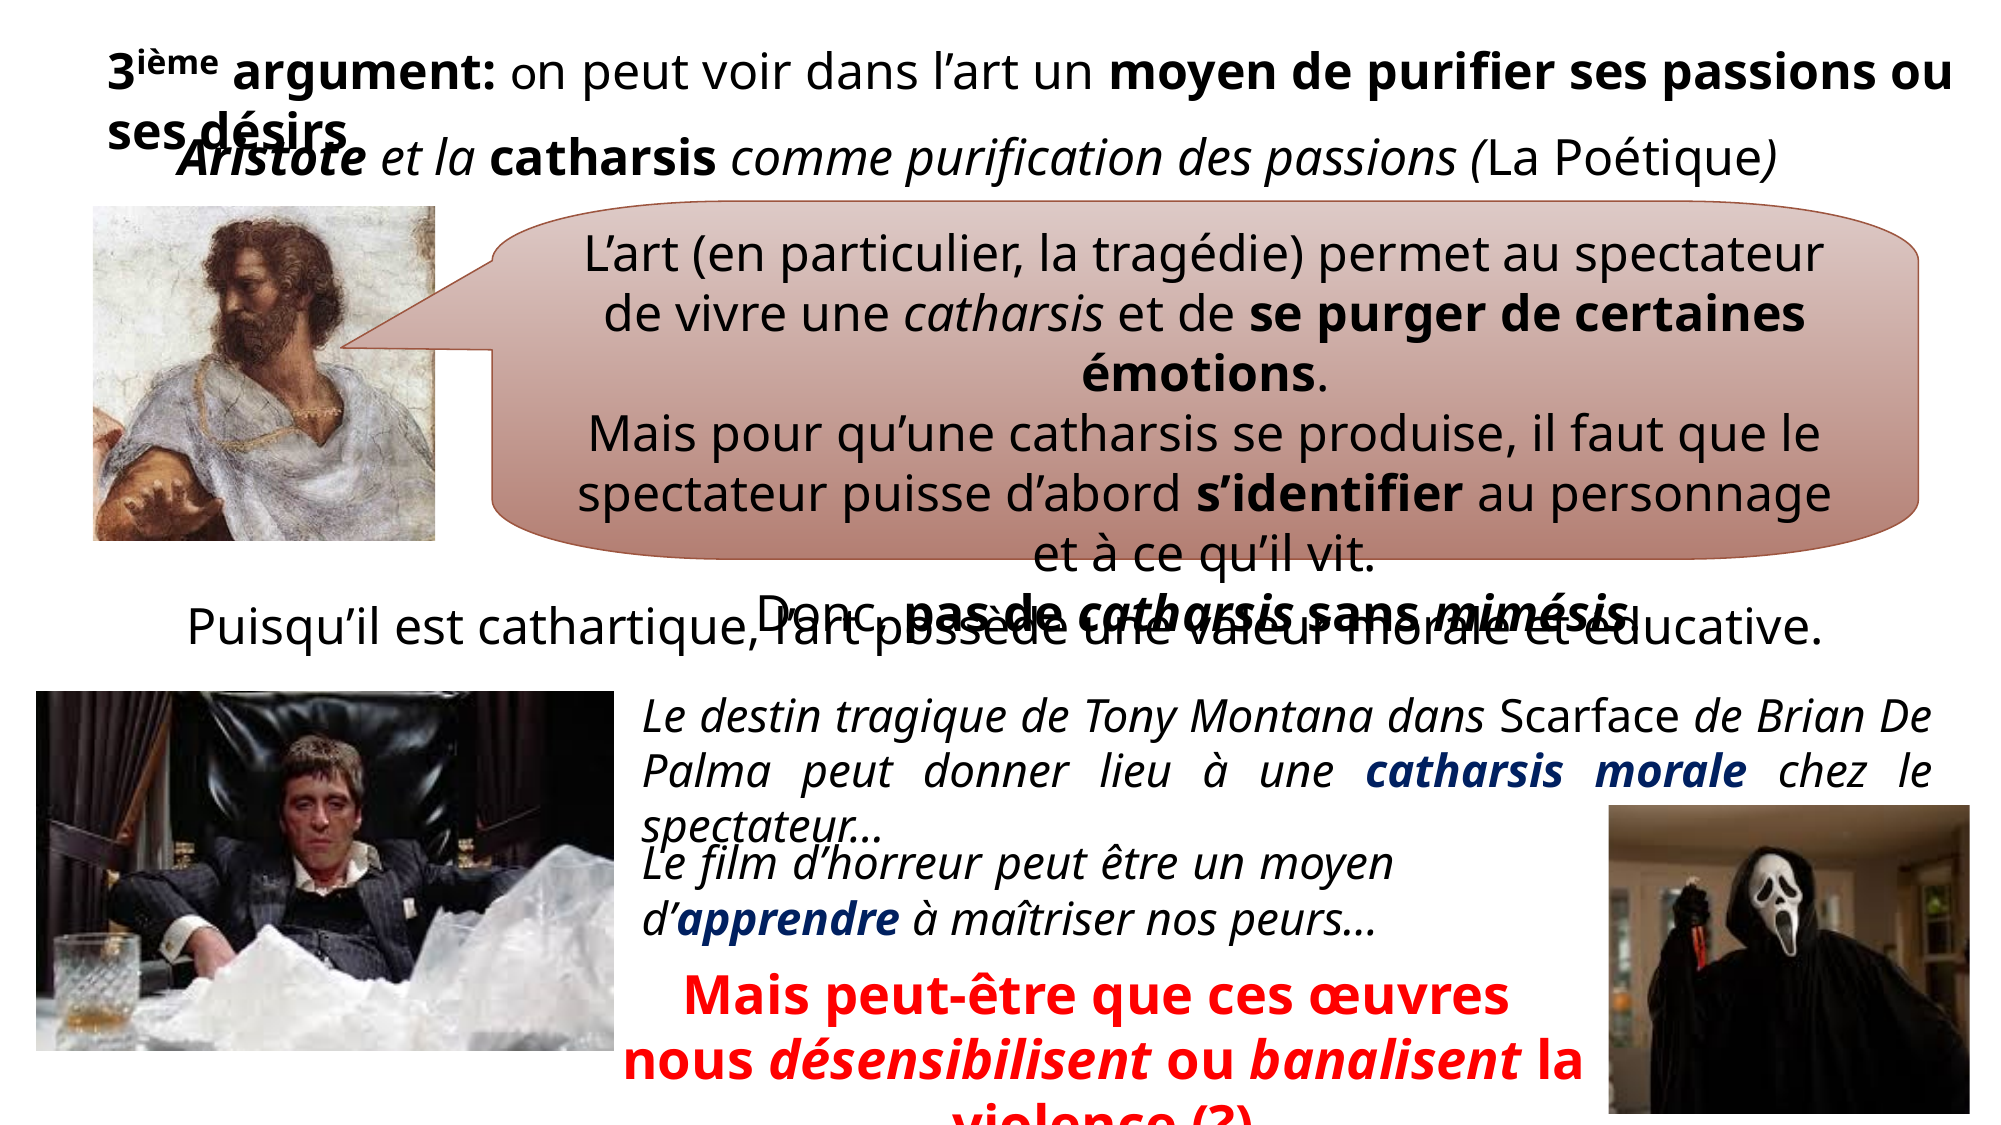

3ième argument: on peut voir dans l’art un moyen de purifier ses passions ou ses désirs
Aristote et la catharsis comme purification des passions (La Poétique)
L’art (en particulier, la tragédie) permet au spectateur de vivre une catharsis et de se purger de certaines émotions.
Mais pour qu’une catharsis se produise, il faut que le spectateur puisse d’abord s’identifier au personnage et à ce qu’il vit.
Donc, pas de catharsis sans mimésis.
Puisqu’il est cathartique, l’art possède une valeur morale et éducative.
Le destin tragique de Tony Montana dans Scarface de Brian De Palma peut donner lieu à une catharsis morale chez le spectateur…
Le film d’horreur peut être un moyen d’apprendre à maîtriser nos peurs…
Mais peut-être que ces œuvres nous désensibilisent ou banalisent la violence (?)